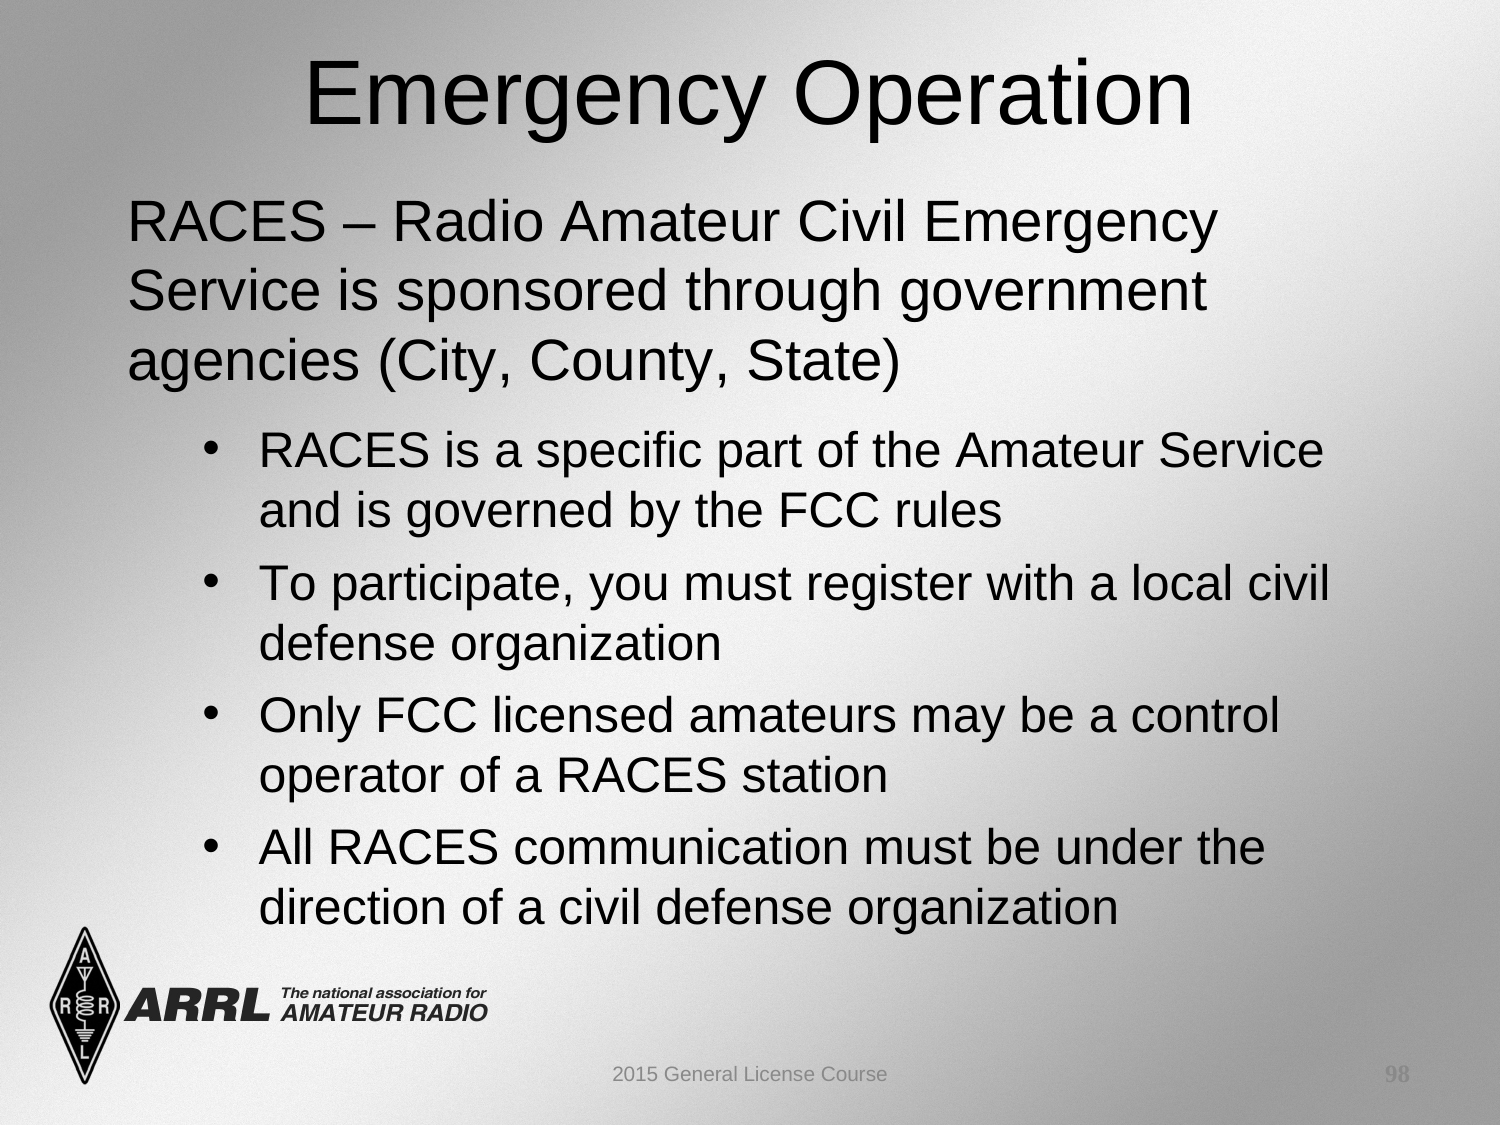

Emergency Operation
RACES – Radio Amateur Civil Emergency Service is sponsored through government agencies (City, County, State)
RACES is a specific part of the Amateur Service and is governed by the FCC rules
To participate, you must register with a local civil defense organization
Only FCC licensed amateurs may be a control operator of a RACES station
All RACES communication must be under the direction of a civil defense organization
2015 General License Course